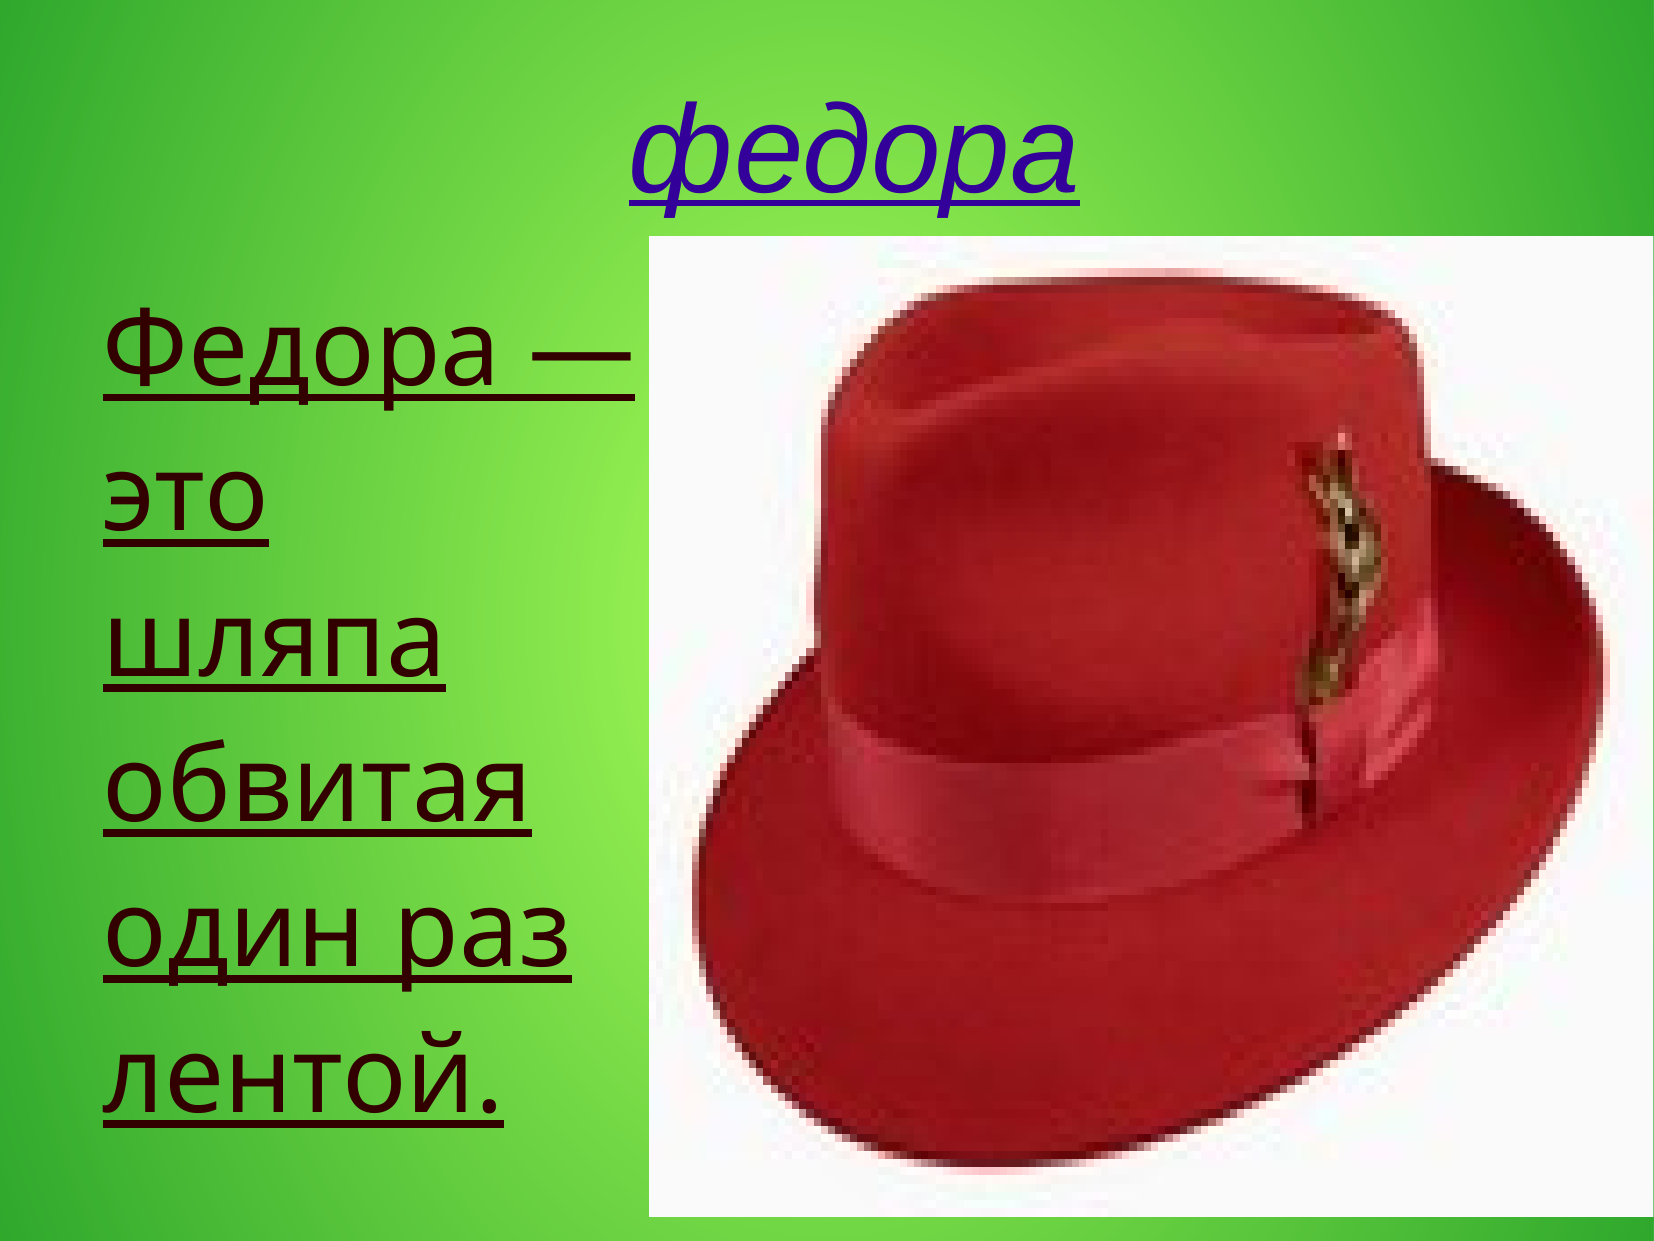

# федора
Федора — это шляпа обвитая один раз лентой.